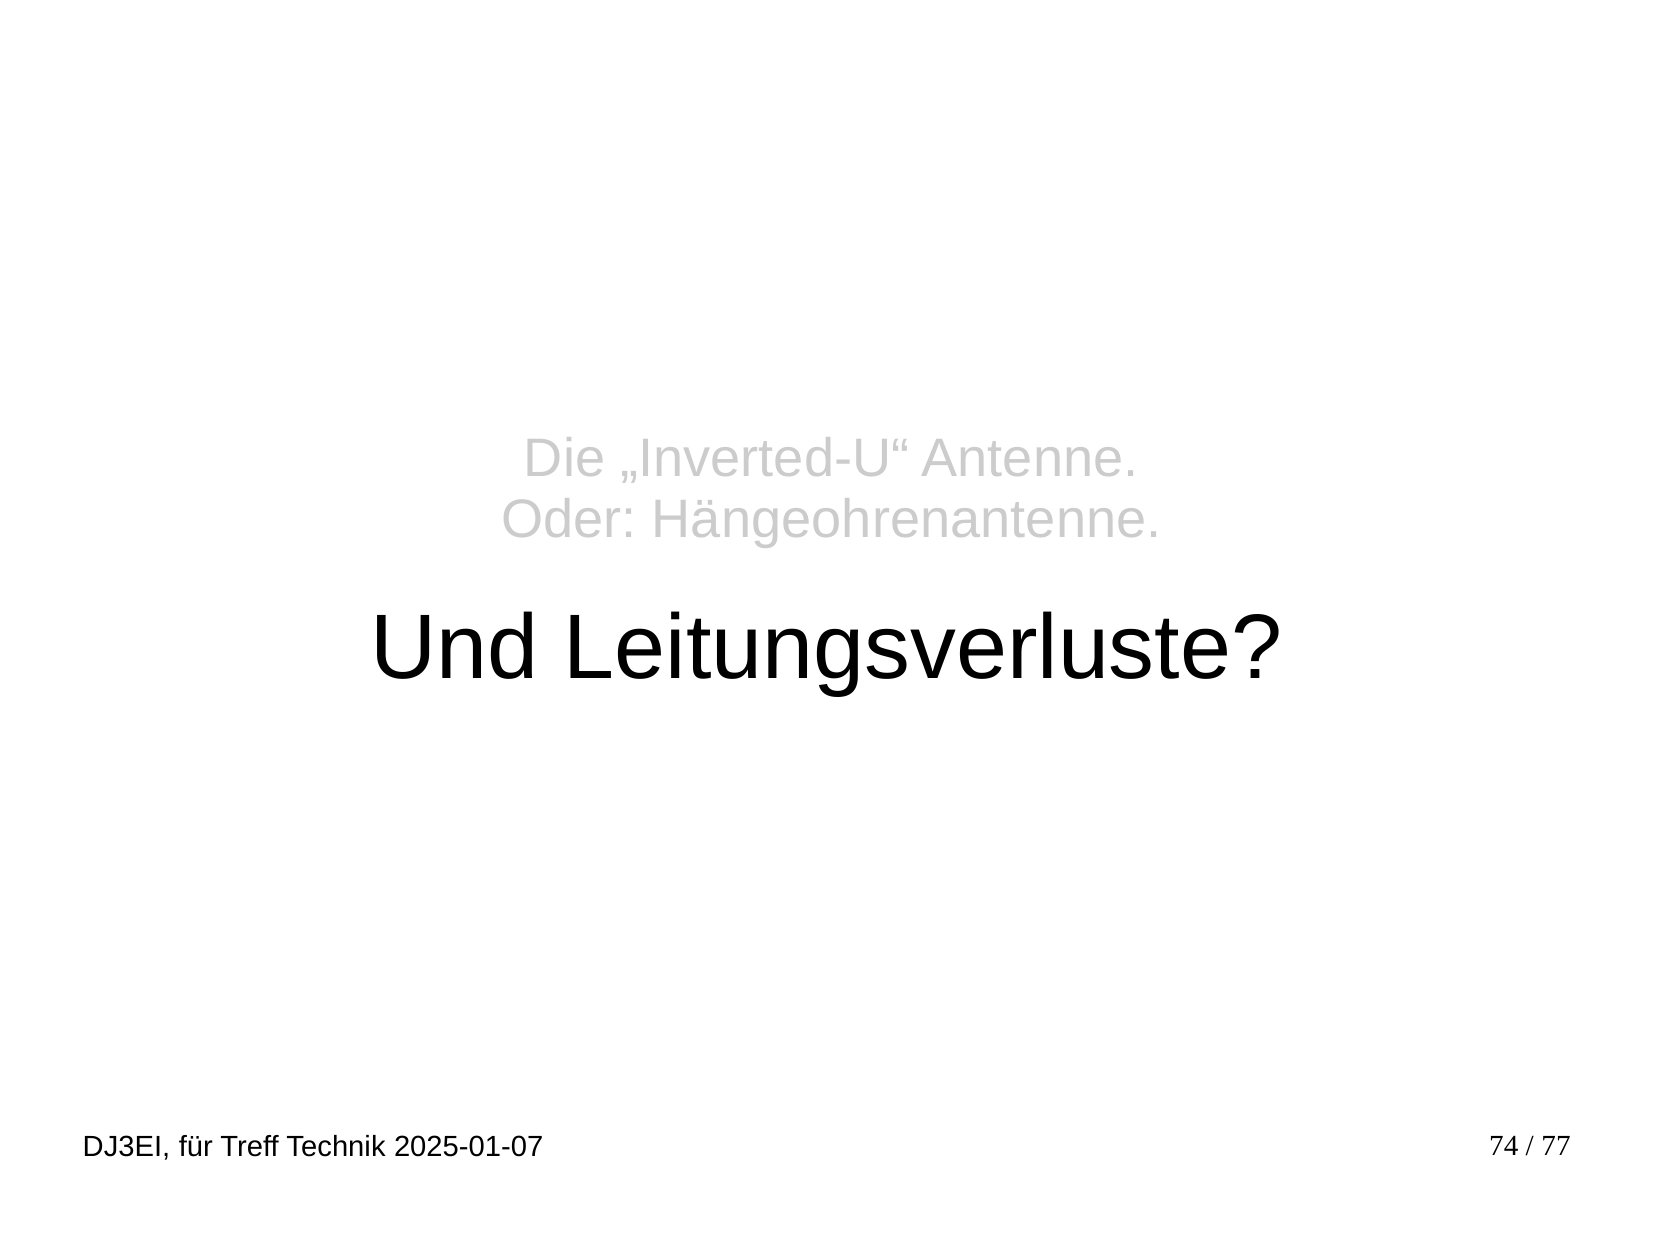

Die „Inverted-U“ Antenne.
Oder: Hängeohrenantenne.
# Und Leitungsverluste?
74